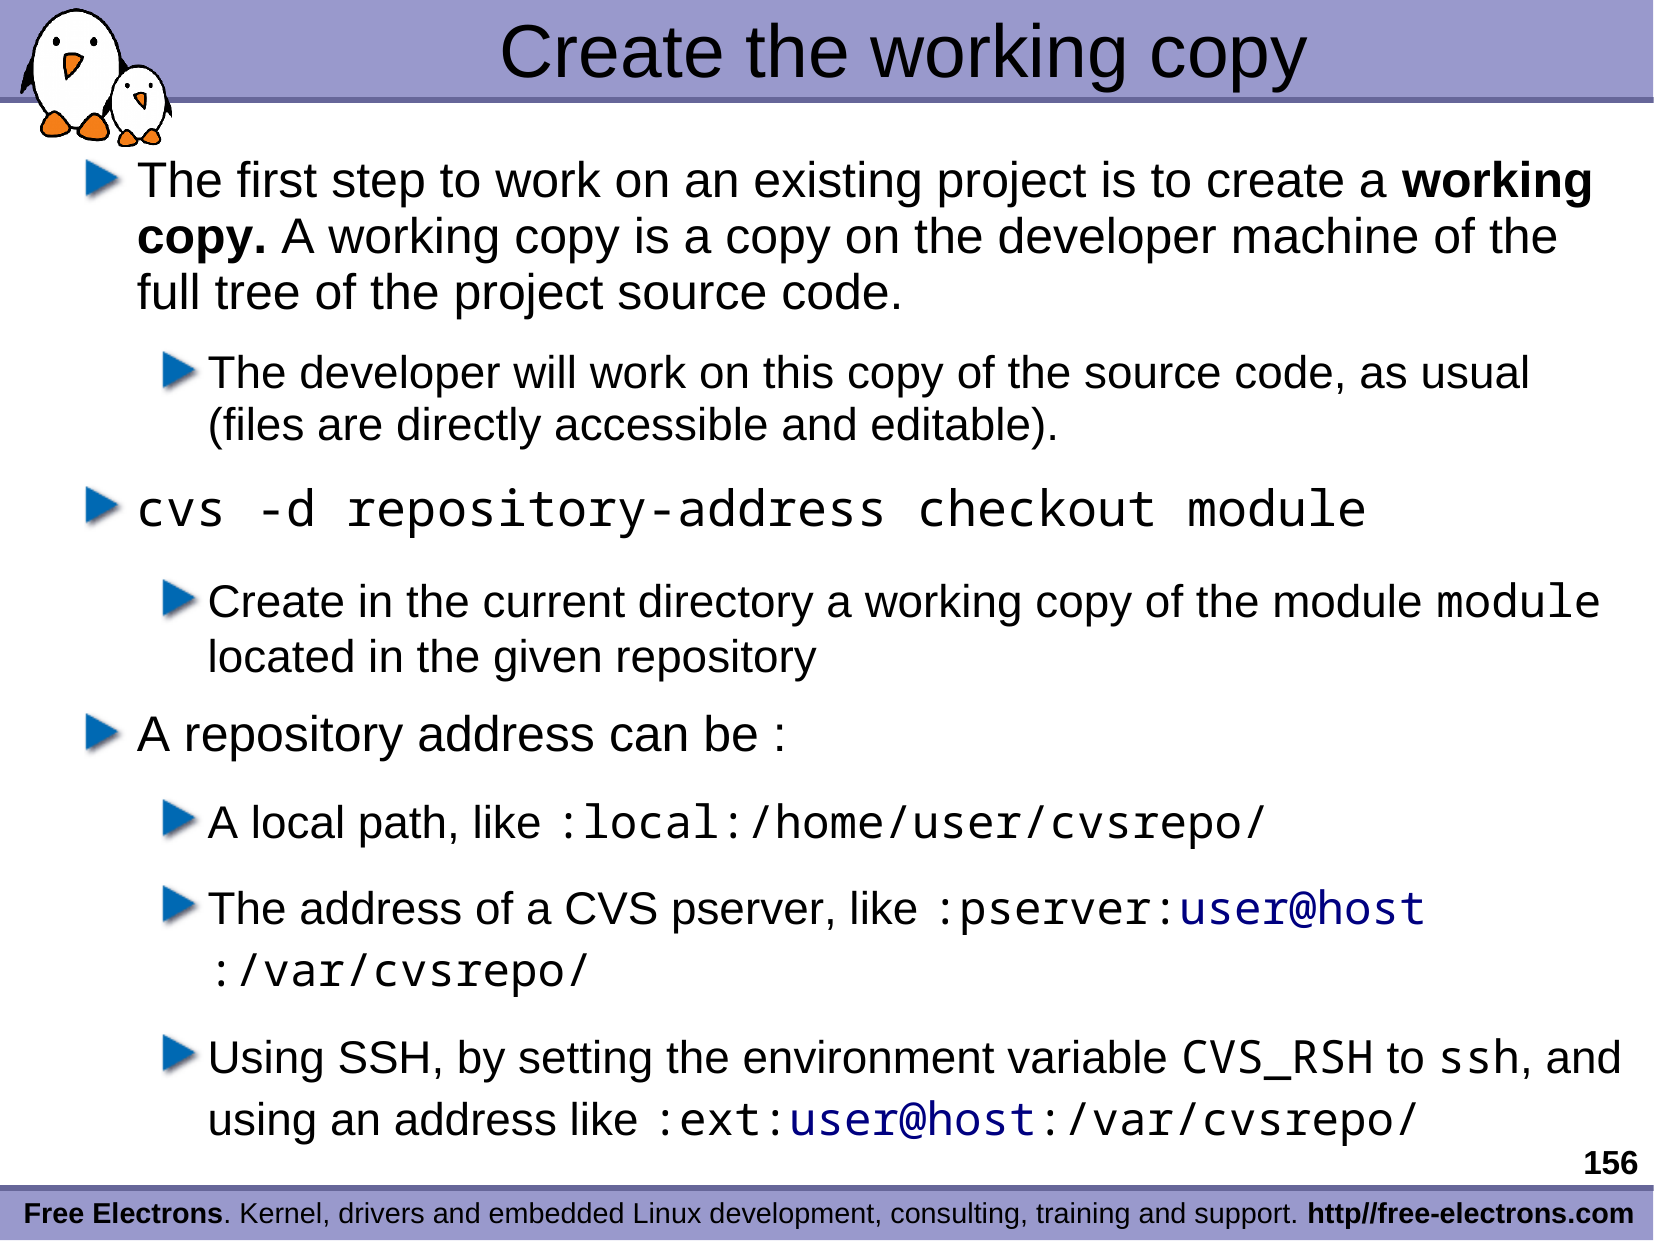

# Create the working copy
The first step to work on an existing project is to create a working copy. A working copy is a copy on the developer machine of the full tree of the project source code.
The developer will work on this copy of the source code, as usual (files are directly accessible and editable).
cvs -d repository-address checkout module
Create in the current directory a working copy of the module module located in the given repository
A repository address can be :
A local path, like :local:/home/user/cvsrepo/
The address of a CVS pserver, like :pserver:user@host:/var/cvsrepo/
Using SSH, by setting the environment variable CVS_RSH to ssh, and using an address like :ext:user@host:/var/cvsrepo/